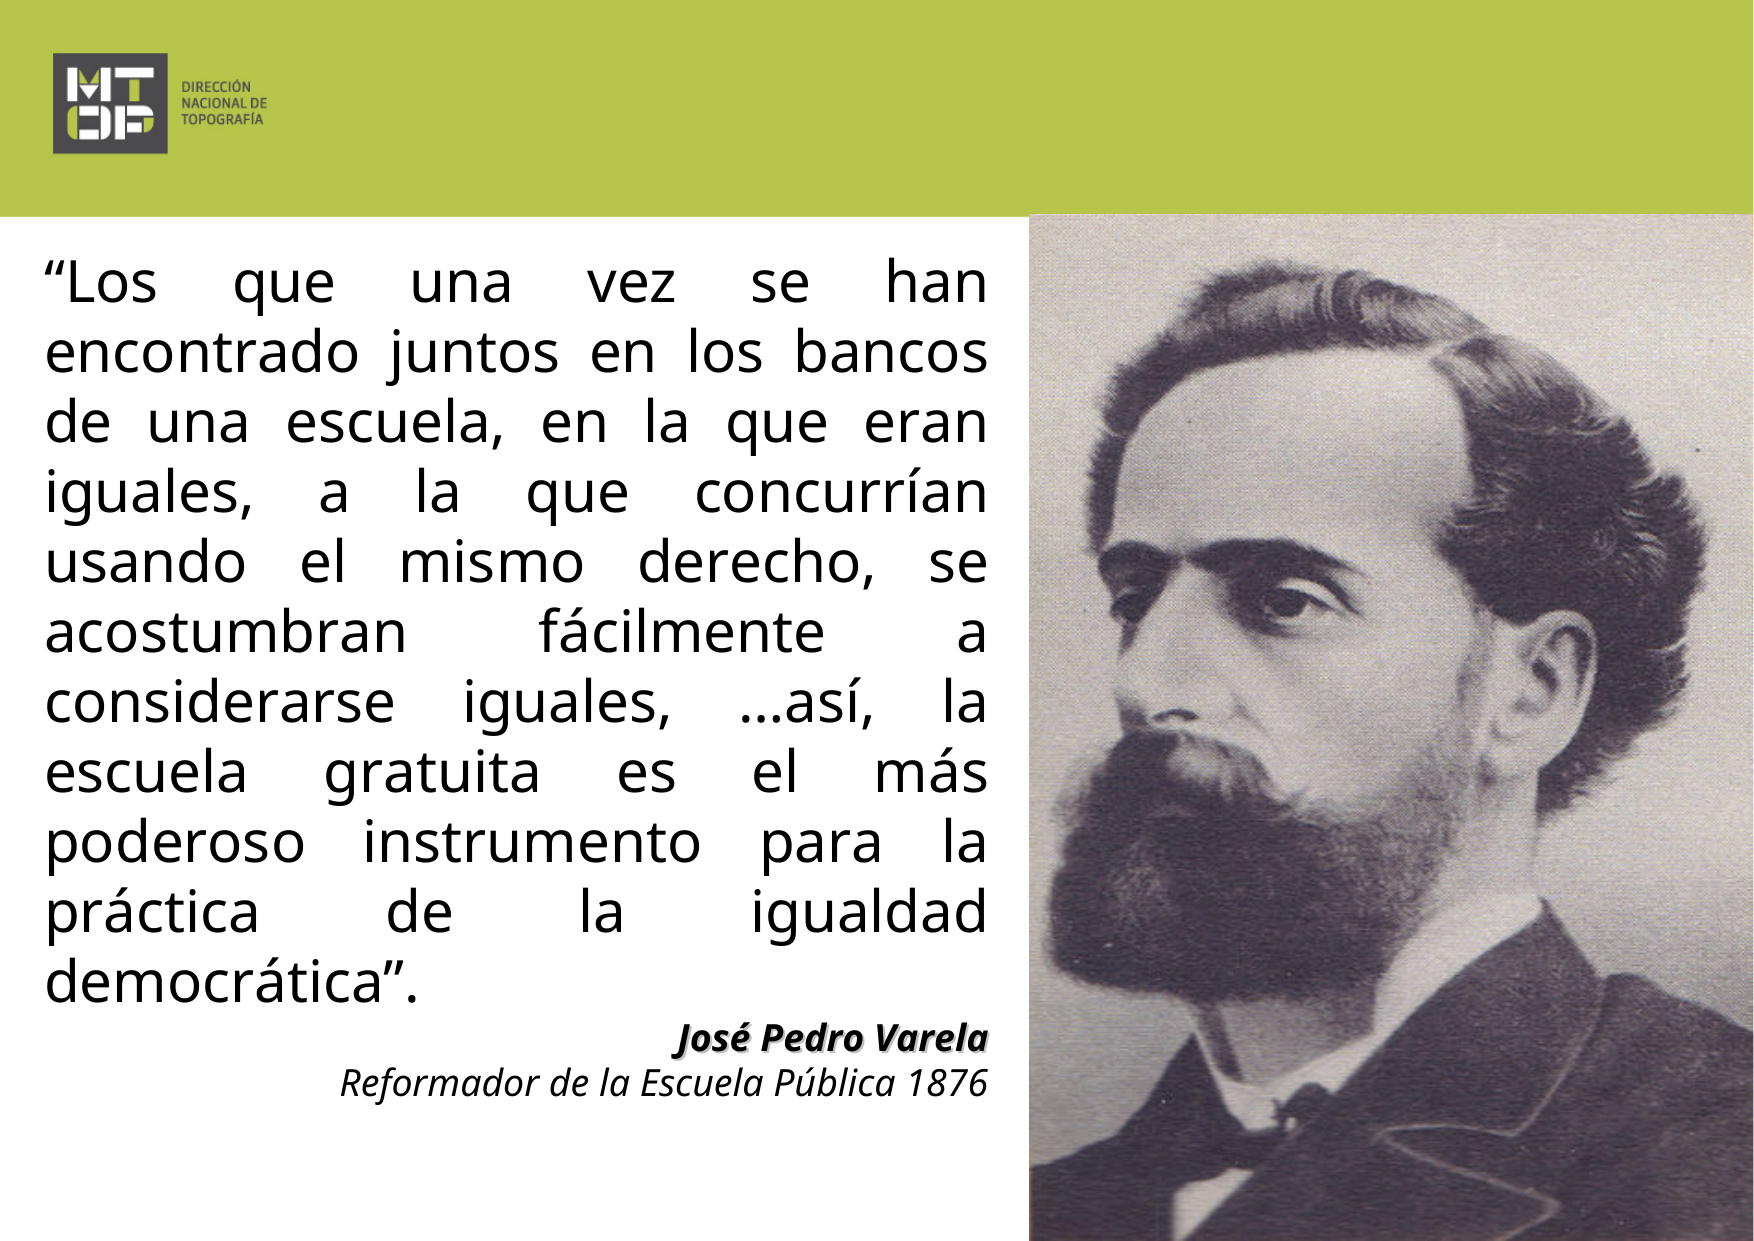

“Los que una vez se han encontrado juntos en los bancos de una escuela, en la que eran iguales, a la que concurrían usando el mismo derecho, se acostumbran fácilmente a considerarse iguales, …así, la escuela gratuita es el más poderoso instrumento para la práctica de la igualdad democrática”.
José Pedro Varela
Reformador de la Escuela Pública 1876